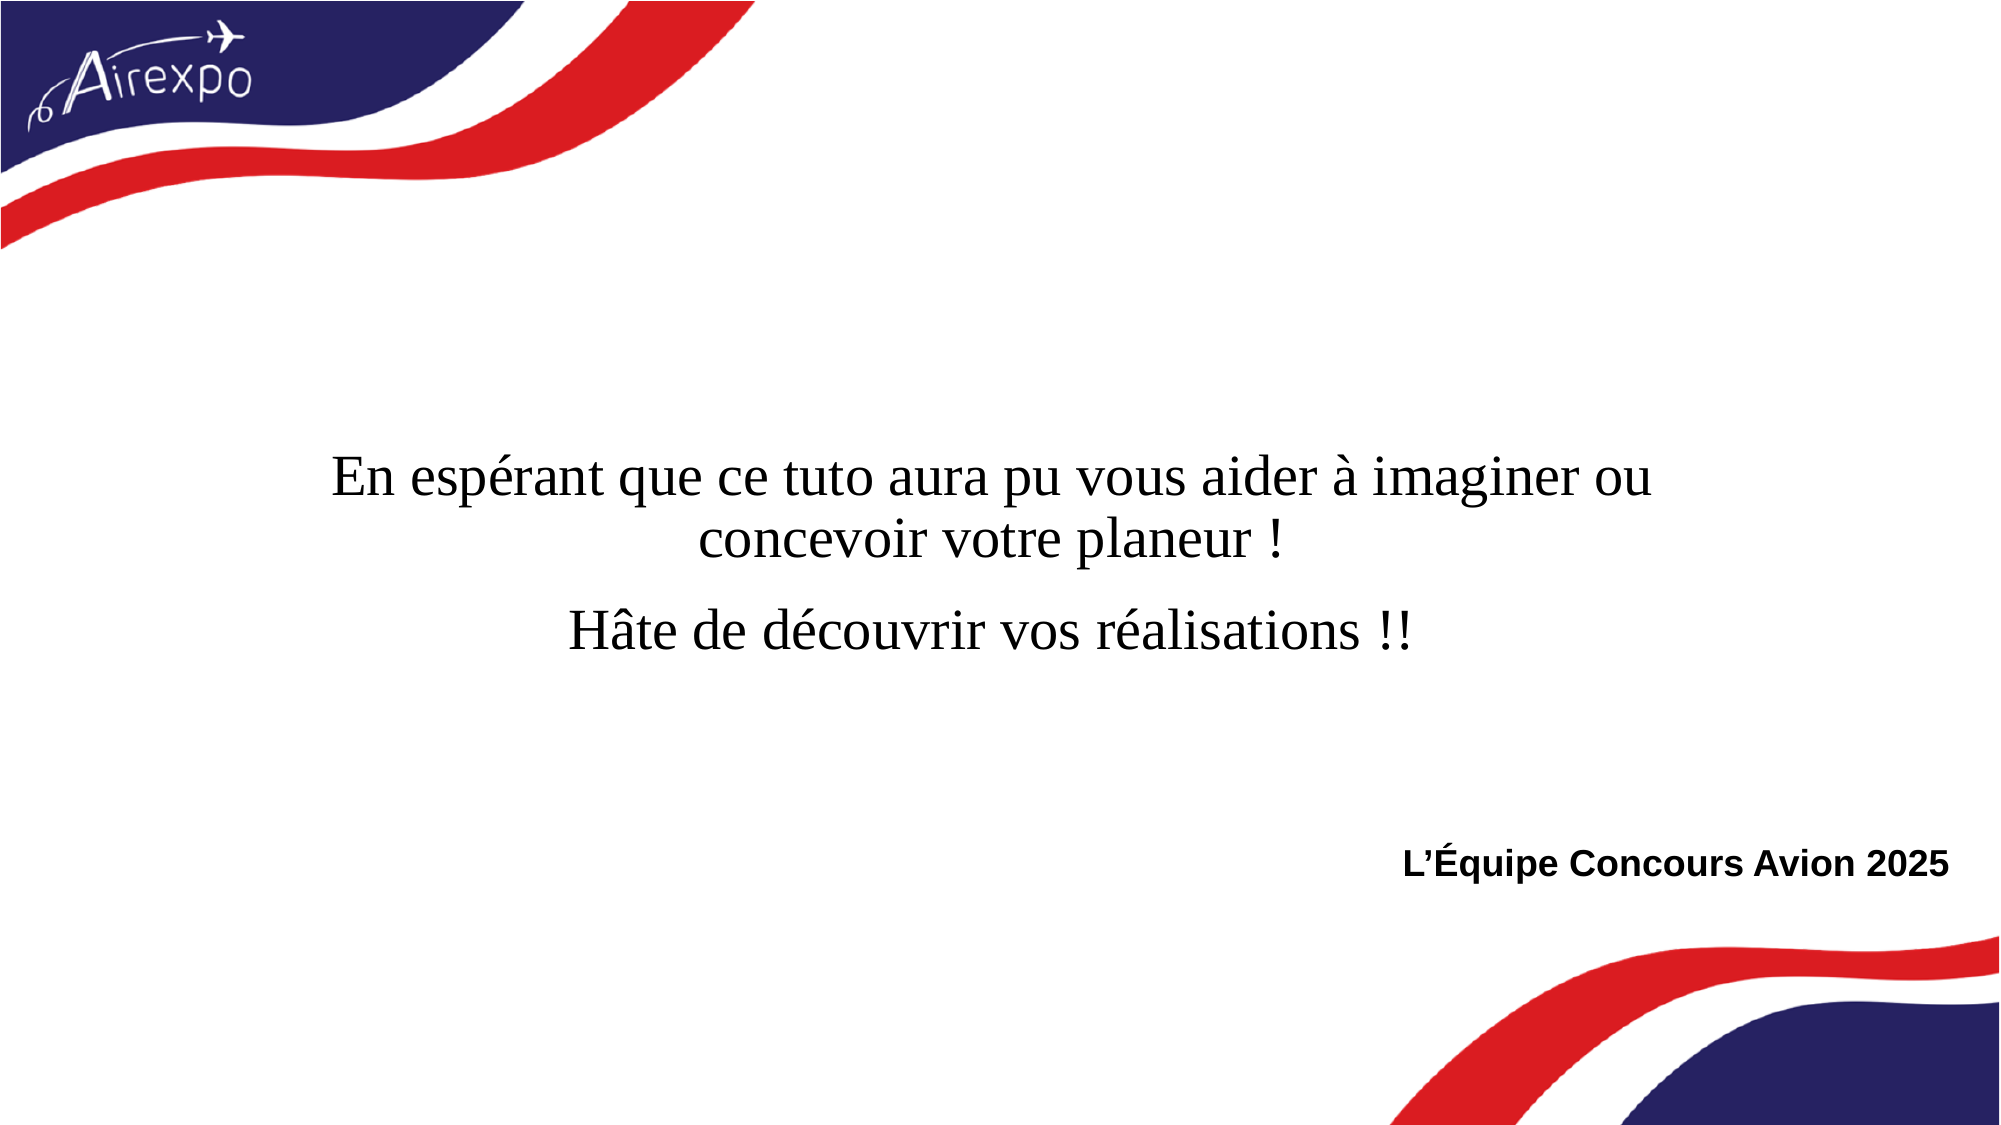

# En espérant que ce tuto aura pu vous aider à imaginer ou concevoir votre planeur !
Hâte de découvrir vos réalisations !!
L’Équipe Concours Avion 2025